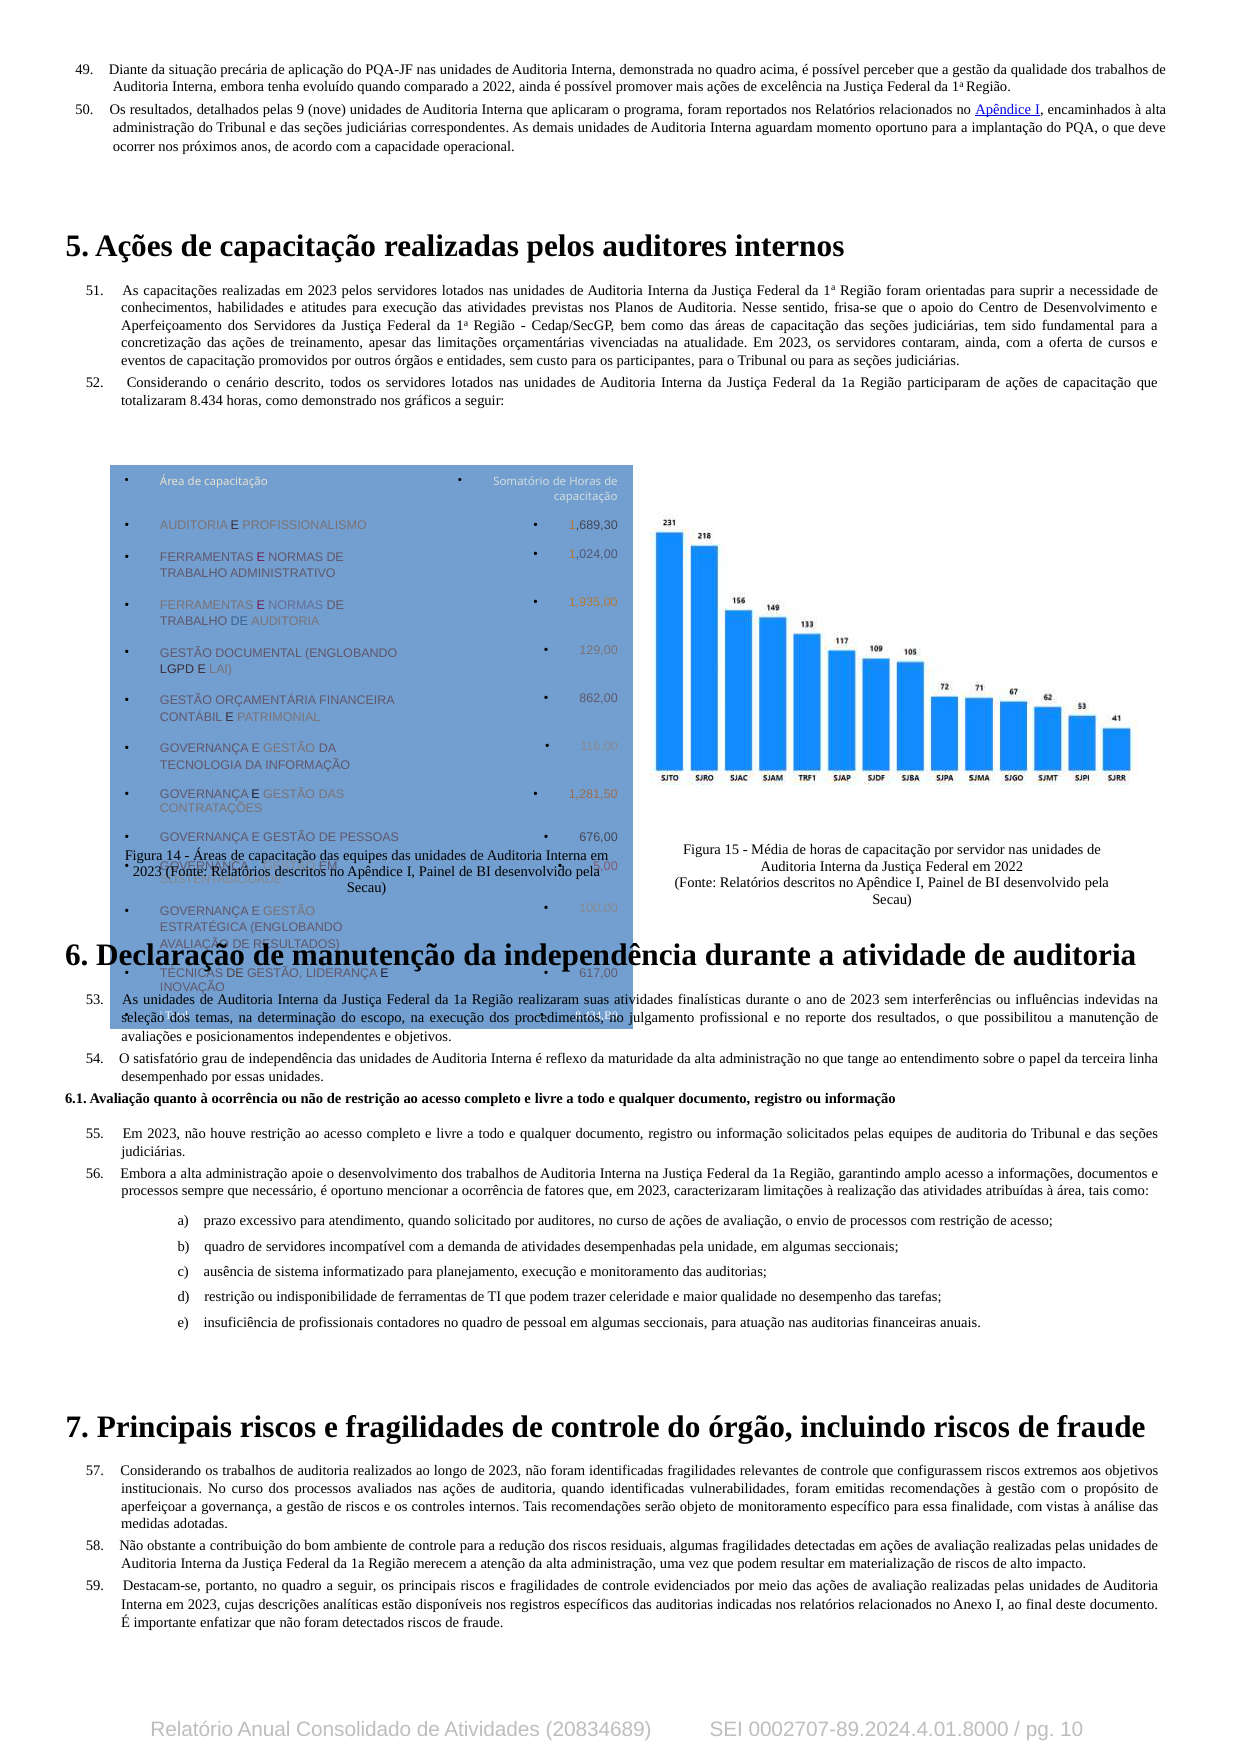

49. Diante da situação precária de aplicação do PQA-JF nas unidades de Auditoria Interna, demonstrada no quadro acima, é possível perceber que a gestão da qualidade dos trabalhos de Auditoria Interna, embora tenha evoluído quando comparado a 2022, ainda é possível promover mais ações de excelência na Justiça Federal da 1a Região.
50. Os resultados, detalhados pelas 9 (nove) unidades de Auditoria Interna que aplicaram o programa, foram reportados nos Relatórios relacionados no Apêndice I, encaminhados à alta administração do Tribunal e das seções judiciárias correspondentes. As demais unidades de Auditoria Interna aguardam momento oportuno para a implantação do PQA, o que deve ocorrer nos próximos anos, de acordo com a capacidade operacional.
5. Ações de capacitação realizadas pelos auditores internos
51. As capacitações realizadas em 2023 pelos servidores lotados nas unidades de Auditoria Interna da Justiça Federal da 1a Região foram orientadas para suprir a necessidade de conhecimentos, habilidades e atitudes para execução das atividades previstas nos Planos de Auditoria. Nesse sentido, frisa-se que o apoio do Centro de Desenvolvimento e Aperfeiçoamento dos Servidores da Justiça Federal da 1a Região - Cedap/SecGP, bem como das áreas de capacitação das seções judiciárias, tem sido fundamental para a concretização das ações de treinamento, apesar das limitações orçamentárias vivenciadas na atualidade. Em 2023, os servidores contaram, ainda, com a oferta de cursos e eventos de capacitação promovidos por outros órgãos e entidades, sem custo para os participantes, para o Tribunal ou para as seções judiciárias.
52. Considerando o cenário descrito, todos os servidores lotados nas unidades de Auditoria Interna da Justiça Federal da 1a Região participaram de ações de capacitação que totalizaram 8.434 horas, como demonstrado nos gráficos a seguir:
| Área de capacitação | Somatório de Horas de capacitação |
| --- | --- |
| AUDITORIA E PROFISSIONALISMO | 1,689,30 |
| FERRAMENTAS E NORMAS DE TRABALHO ADMINISTRATIVO | 1,024,00 |
| FERRAMENTAS E NORMAS DE TRABALHO DE AUDITORIA | 1,935,00 |
| GESTÃO DOCUMENTAL (ENGLOBANDO LGPD E LAI) | 129,00 |
| GESTÃO ORÇAMENTÁRIA FINANCEIRA CONTÁBIL E PATRIMONIAL | 862,00 |
| GOVERNANÇA E GESTÃO DA TECNOLOGIA DA INFORMAÇÃO | 116,00 |
| GOVERNANÇA E GESTÃO DAS CONTRATAÇÕES | 1,281,50 |
| GOVERNANÇA E GESTÃO DE PESSOAS | 676,00 |
| GOVERNANÇA E GESTÃO EM SUSTENTABILIDADE | 5,00 |
| GOVERNANÇA E GESTÃO ESTRATÉGICA (ENGLOBANDO AVALIAÇÃO DE RESULTADOS) | 100,00 |
| TÉCNICAS DE GESTÃO, LIDERANÇA E INOVAÇÃO | 617,00 |
| | Total | 8.434,B0 |
Figura 15 - Média de horas de capacitação por servidor nas unidades de Auditoria Interna da Justiça Federal em 2022
(Fonte: Relatórios descritos no Apêndice I, Painel de BI desenvolvido pela Secau)
Figura 14 - Áreas de capacitação das equipes das unidades de Auditoria Interna em 2023 (Fonte: Relatórios descritos no Apêndice I, Painel de BI desenvolvido pela Secau)
6. Declaração de manutenção da independência durante a atividade de auditoria
53. As unidades de Auditoria Interna da Justiça Federal da 1a Região realizaram suas atividades finalísticas durante o ano de 2023 sem interferências ou influências indevidas na seleção dos temas, na determinação do escopo, na execução dos procedimentos, no julgamento profissional e no reporte dos resultados, o que possibilitou a manutenção de avaliações e posicionamentos independentes e objetivos.
54. O satisfatório grau de independência das unidades de Auditoria Interna é reflexo da maturidade da alta administração no que tange ao entendimento sobre o papel da terceira linha desempenhado por essas unidades.
6.1. Avaliação quanto à ocorrência ou não de restrição ao acesso completo e livre a todo e qualquer documento, registro ou informação
55. Em 2023, não houve restrição ao acesso completo e livre a todo e qualquer documento, registro ou informação solicitados pelas equipes de auditoria do Tribunal e das seções judiciárias.
56. Embora a alta administração apoie o desenvolvimento dos trabalhos de Auditoria Interna na Justiça Federal da 1a Região, garantindo amplo acesso a informações, documentos e processos sempre que necessário, é oportuno mencionar a ocorrência de fatores que, em 2023, caracterizaram limitações à realização das atividades atribuídas à área, tais como:
a) prazo excessivo para atendimento, quando solicitado por auditores, no curso de ações de avaliação, o envio de processos com restrição de acesso;
b) quadro de servidores incompatível com a demanda de atividades desempenhadas pela unidade, em algumas seccionais;
c) ausência de sistema informatizado para planejamento, execução e monitoramento das auditorias;
d) restrição ou indisponibilidade de ferramentas de TI que podem trazer celeridade e maior qualidade no desempenho das tarefas;
e) insuficiência de profissionais contadores no quadro de pessoal em algumas seccionais, para atuação nas auditorias financeiras anuais.
7. Principais riscos e fragilidades de controle do órgão, incluindo riscos de fraude
57. Considerando os trabalhos de auditoria realizados ao longo de 2023, não foram identificadas fragilidades relevantes de controle que configurassem riscos extremos aos objetivos institucionais. No curso dos processos avaliados nas ações de auditoria, quando identificadas vulnerabilidades, foram emitidas recomendações à gestão com o propósito de aperfeiçoar a governança, a gestão de riscos e os controles internos. Tais recomendações serão objeto de monitoramento específico para essa finalidade, com vistas à análise das medidas adotadas.
58. Não obstante a contribuição do bom ambiente de controle para a redução dos riscos residuais, algumas fragilidades detectadas em ações de avaliação realizadas pelas unidades de Auditoria Interna da Justiça Federal da 1a Região merecem a atenção da alta administração, uma vez que podem resultar em materialização de riscos de alto impacto.
59. Destacam-se, portanto, no quadro a seguir, os principais riscos e fragilidades de controle evidenciados por meio das ações de avaliação realizadas pelas unidades de Auditoria Interna em 2023, cujas descrições analíticas estão disponíveis nos registros específicos das auditorias indicadas nos relatórios relacionados no Anexo I, ao final deste documento. É importante enfatizar que não foram detectados riscos de fraude.
Relatório Anual Consolidado de Atividades (20834689)
SEI 0002707-89.2024.4.01.8000 / pg. 10